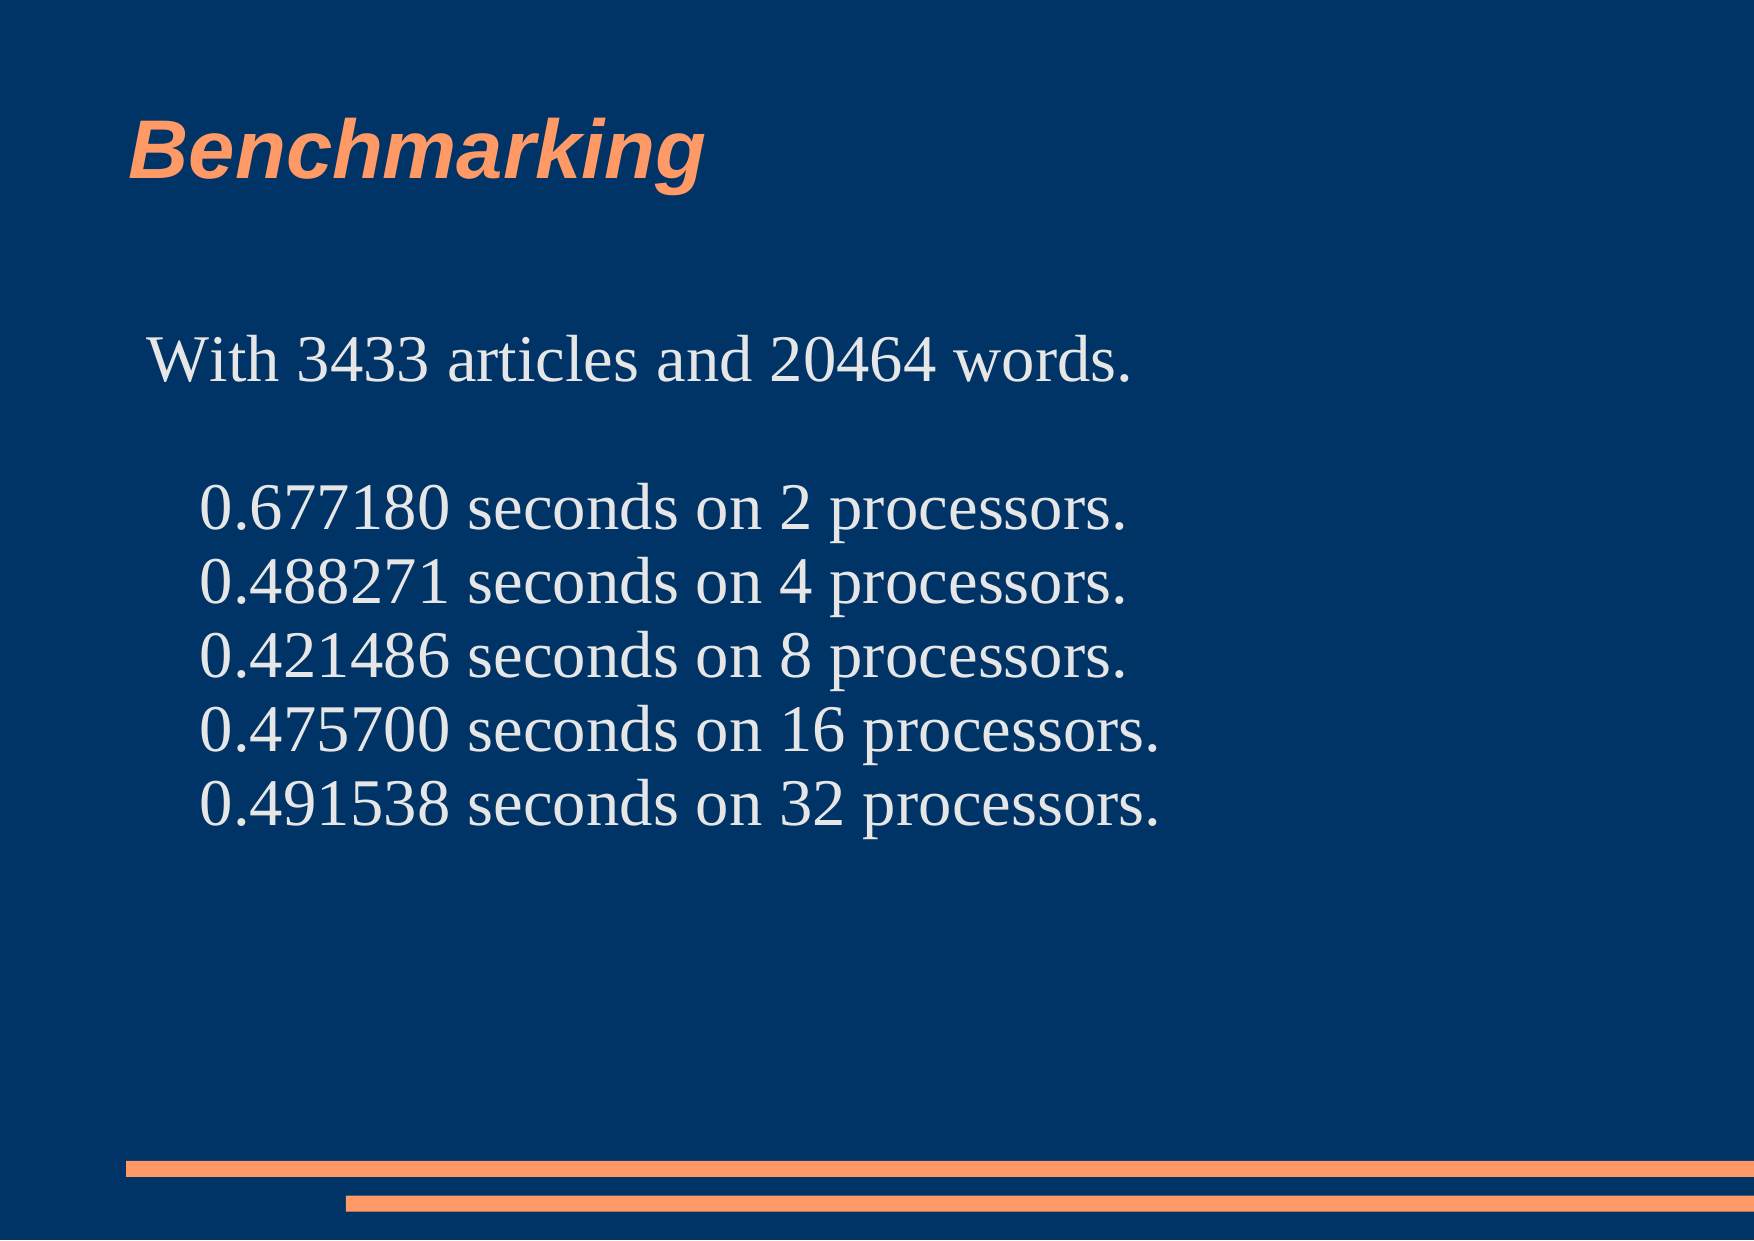

# Benchmarking
With 3433 articles and 20464 words.
0.677180 seconds on 2 processors.
0.488271 seconds on 4 processors.
0.421486 seconds on 8 processors.
0.475700 seconds on 16 processors.
0.491538 seconds on 32 processors.